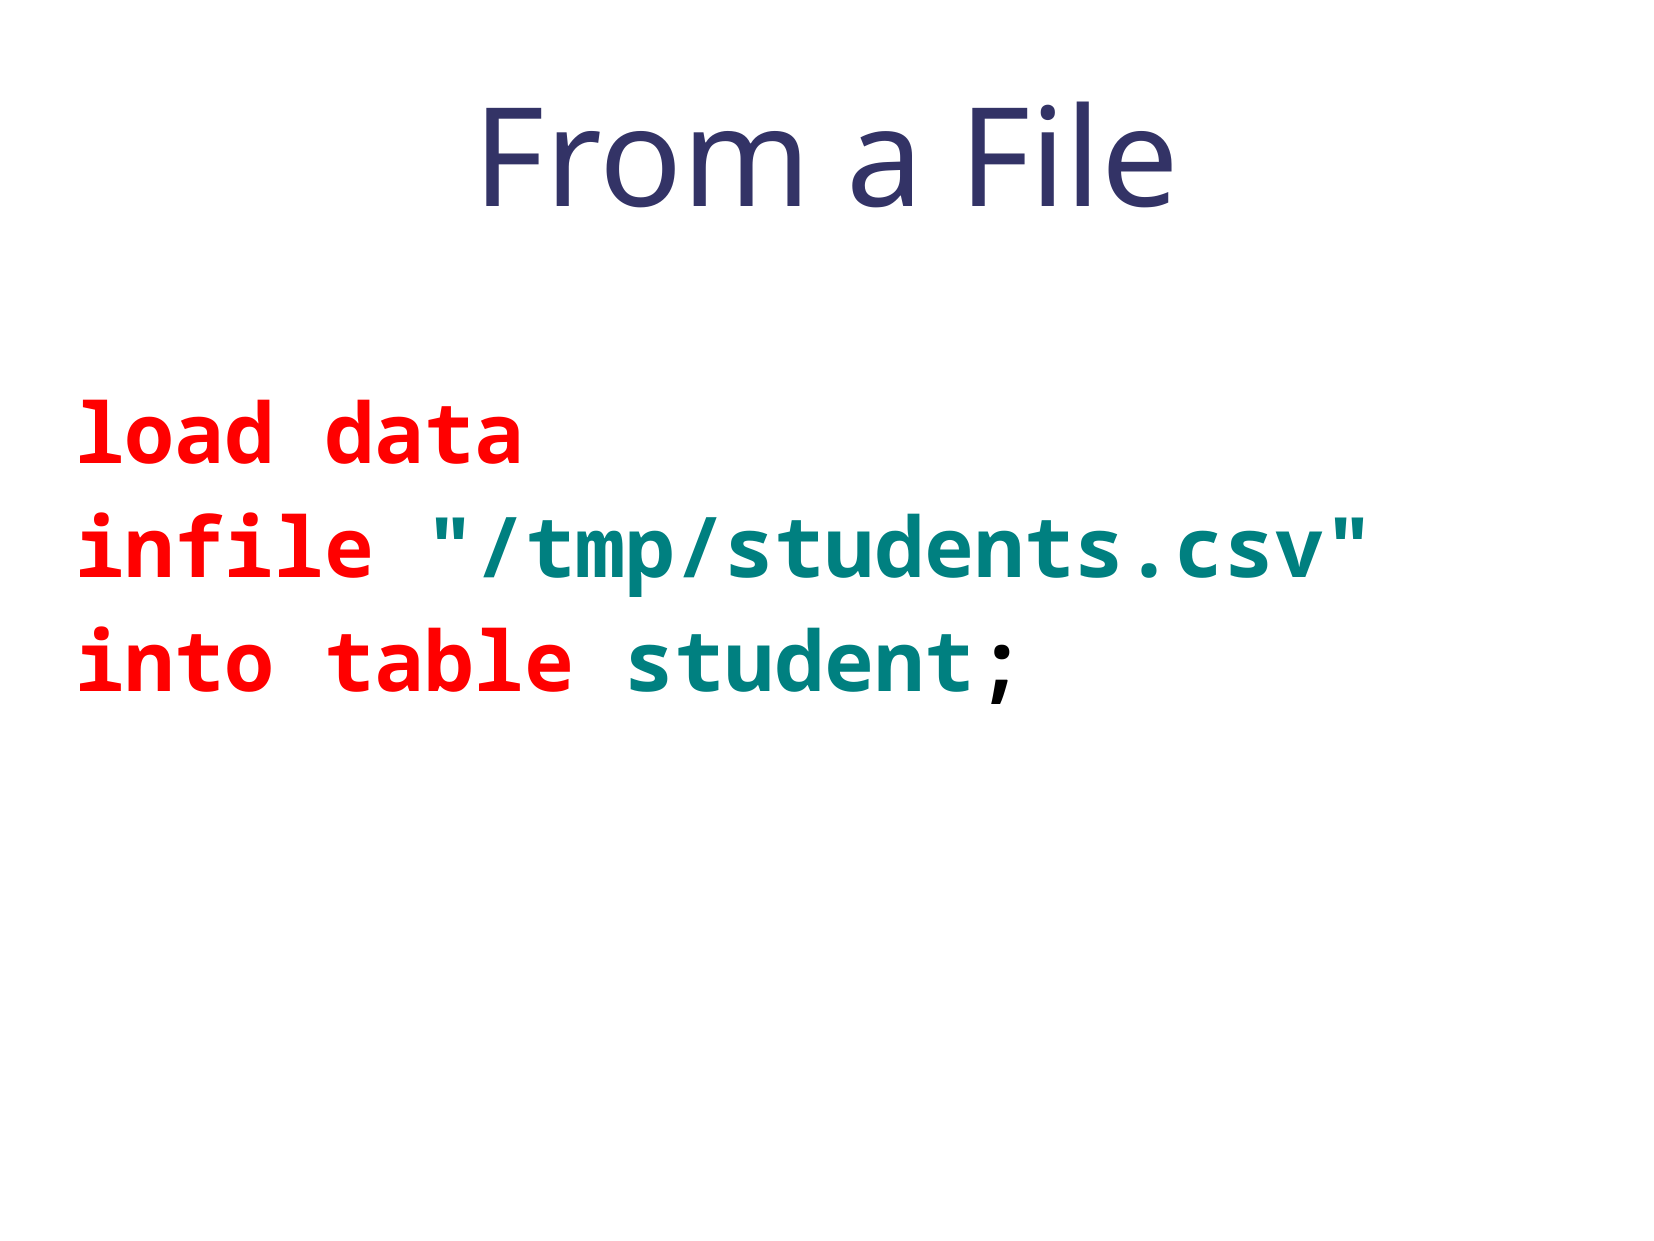

# From a File
load data
infile "/tmp/students.csv"
into table student;